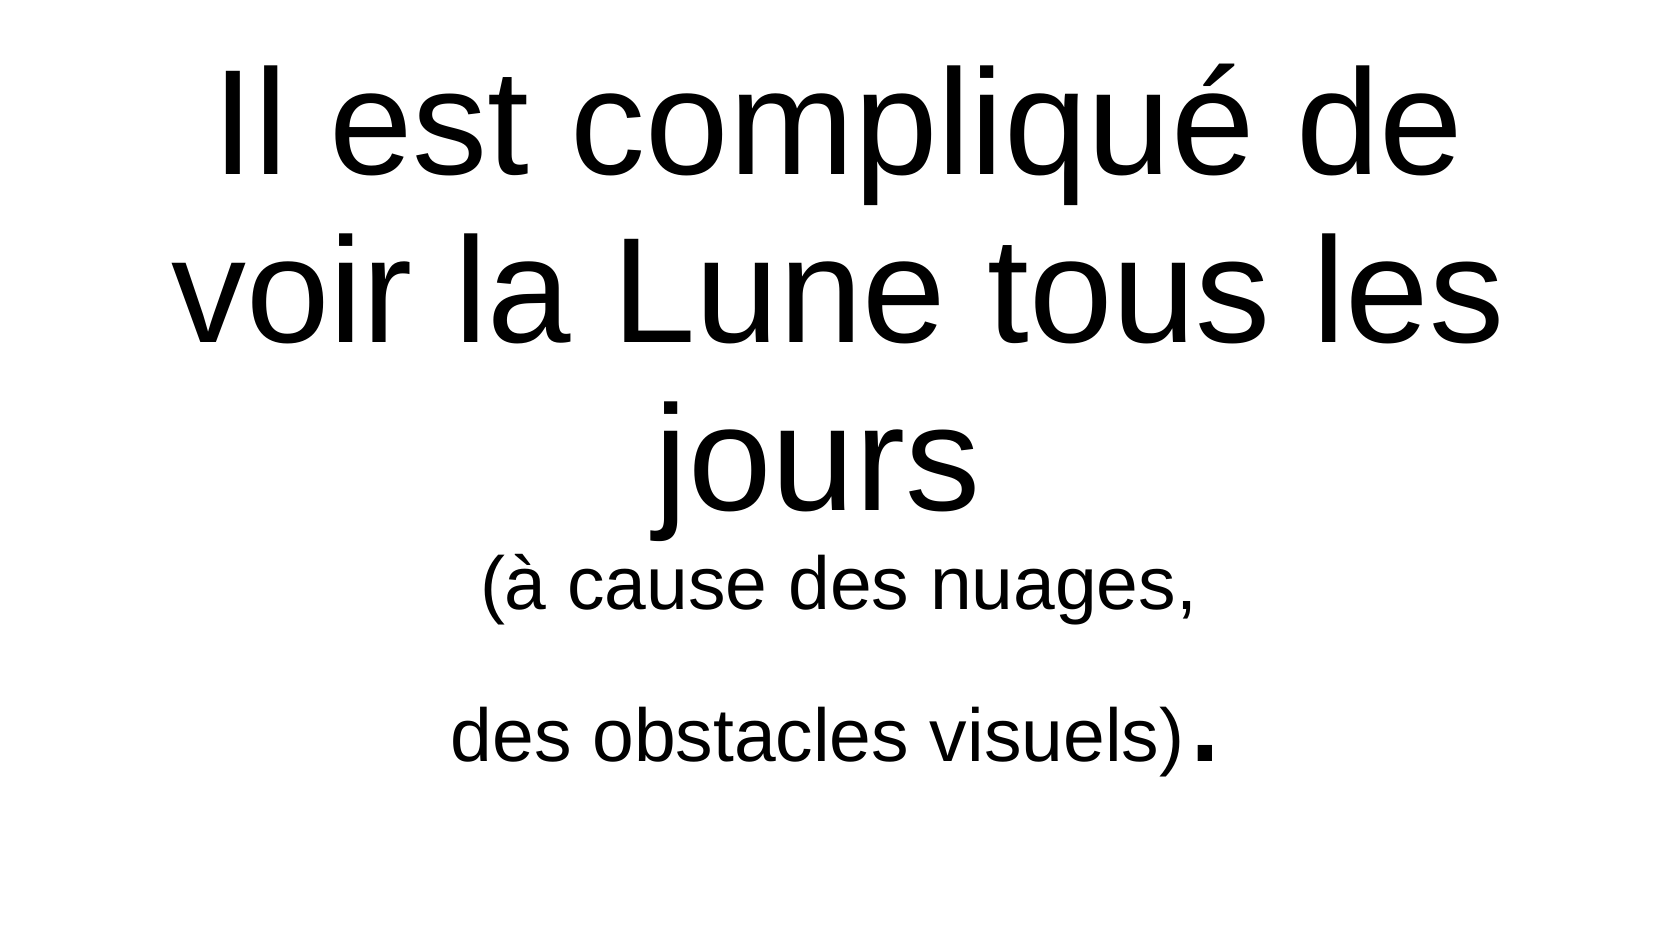

# Il est compliqué de voir la Lune tous les jours
(à cause des nuages,
des obstacles visuels).